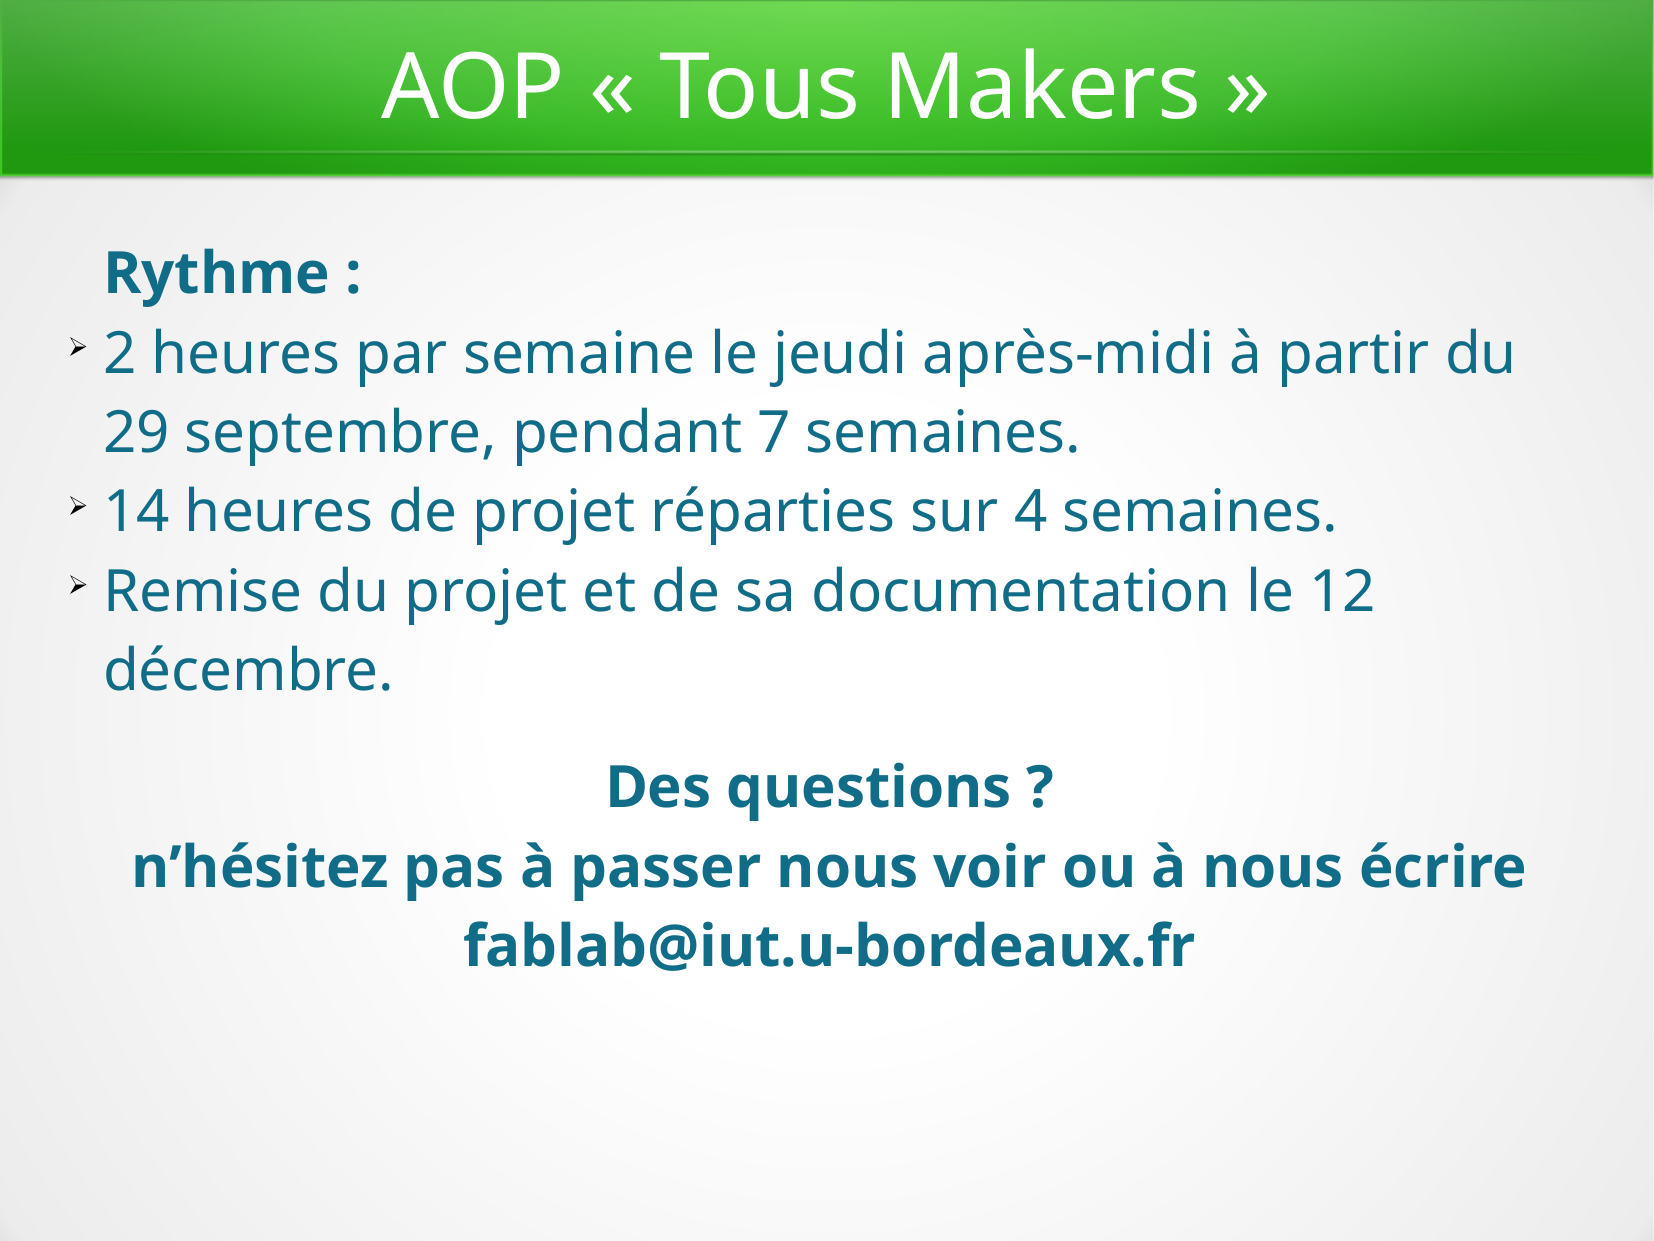

# AOP « Tous Makers »
Rythme :
2 heures par semaine le jeudi après-midi à partir du 29 septembre, pendant 7 semaines.
14 heures de projet réparties sur 4 semaines.
Remise du projet et de sa documentation le 12 décembre.
Des questions ?
n’hésitez pas à passer nous voir ou à nous écrire
fablab@iut.u-bordeaux.fr